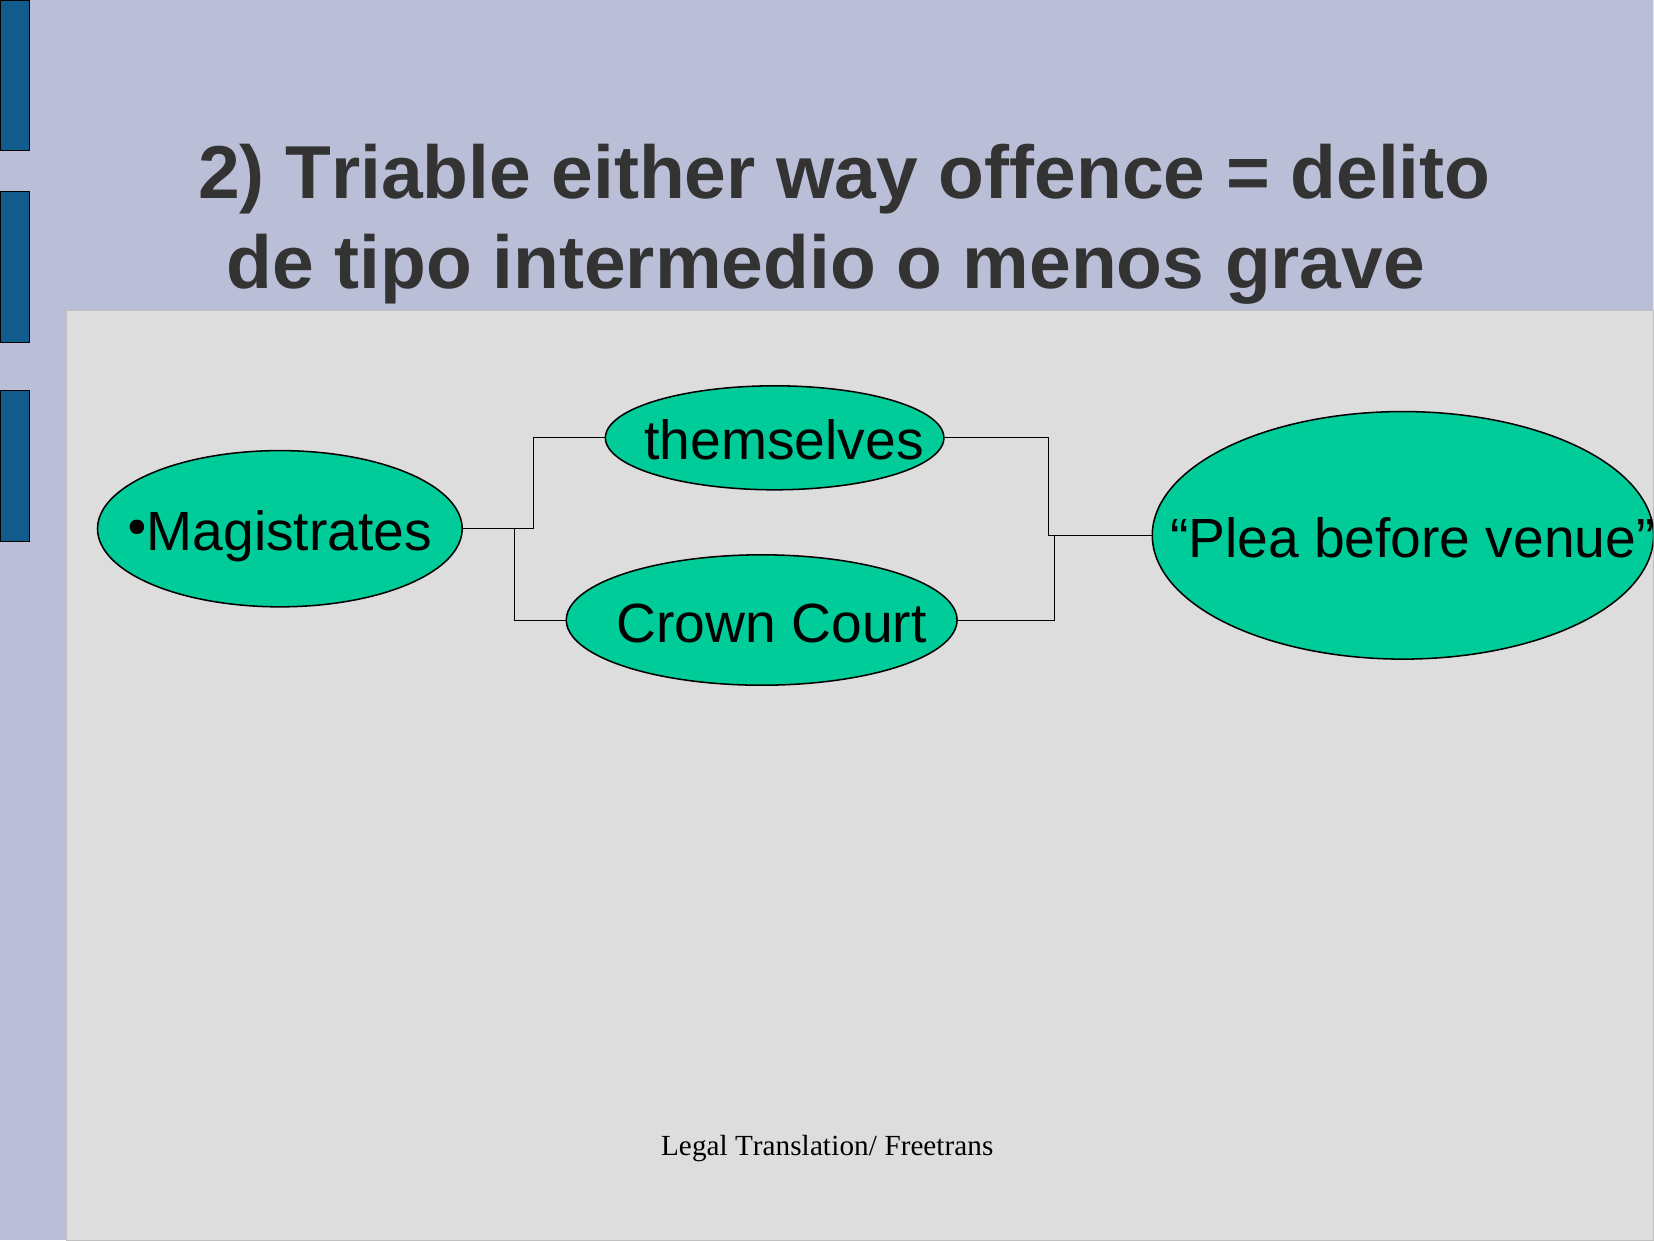

# 2) Triable either way offence = delito de tipo intermedio o menos grave
themselves
“Plea before venue”
Magistrates
Crown Court
Legal Translation/ Freetrans